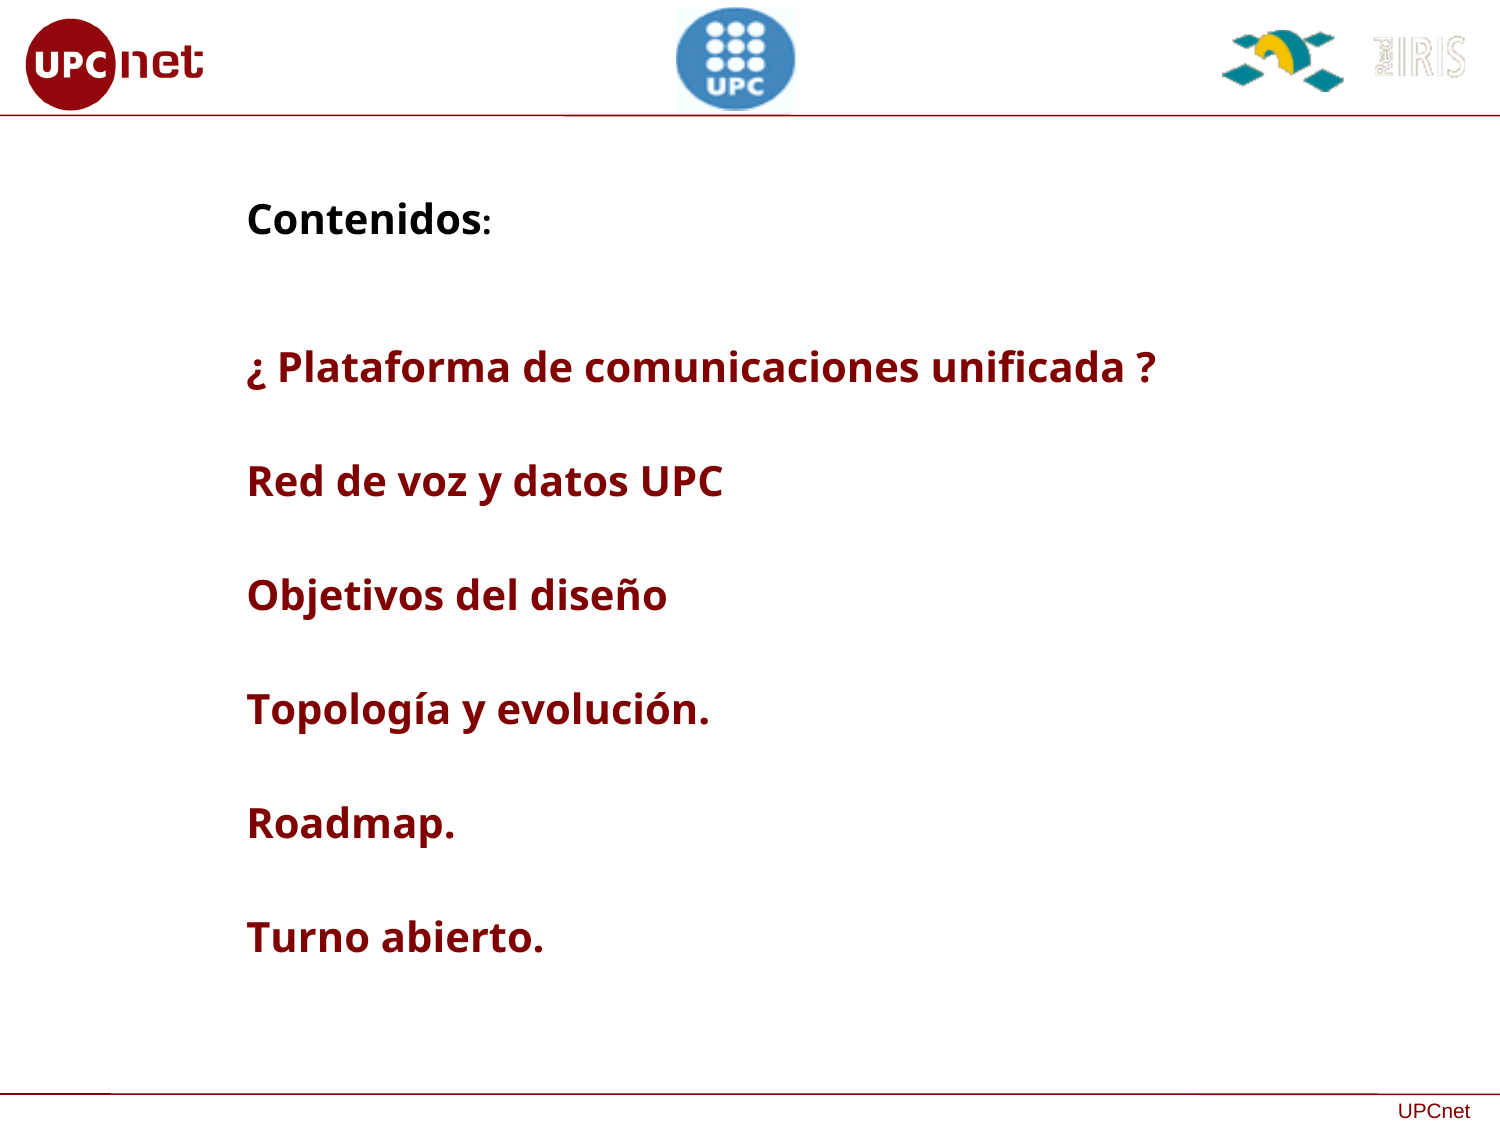

Contenidos:
¿ Plataforma de comunicaciones unificada ?
Red de voz y datos UPC
Objetivos del diseño
Topología y evolución.
Roadmap.
Turno abierto.